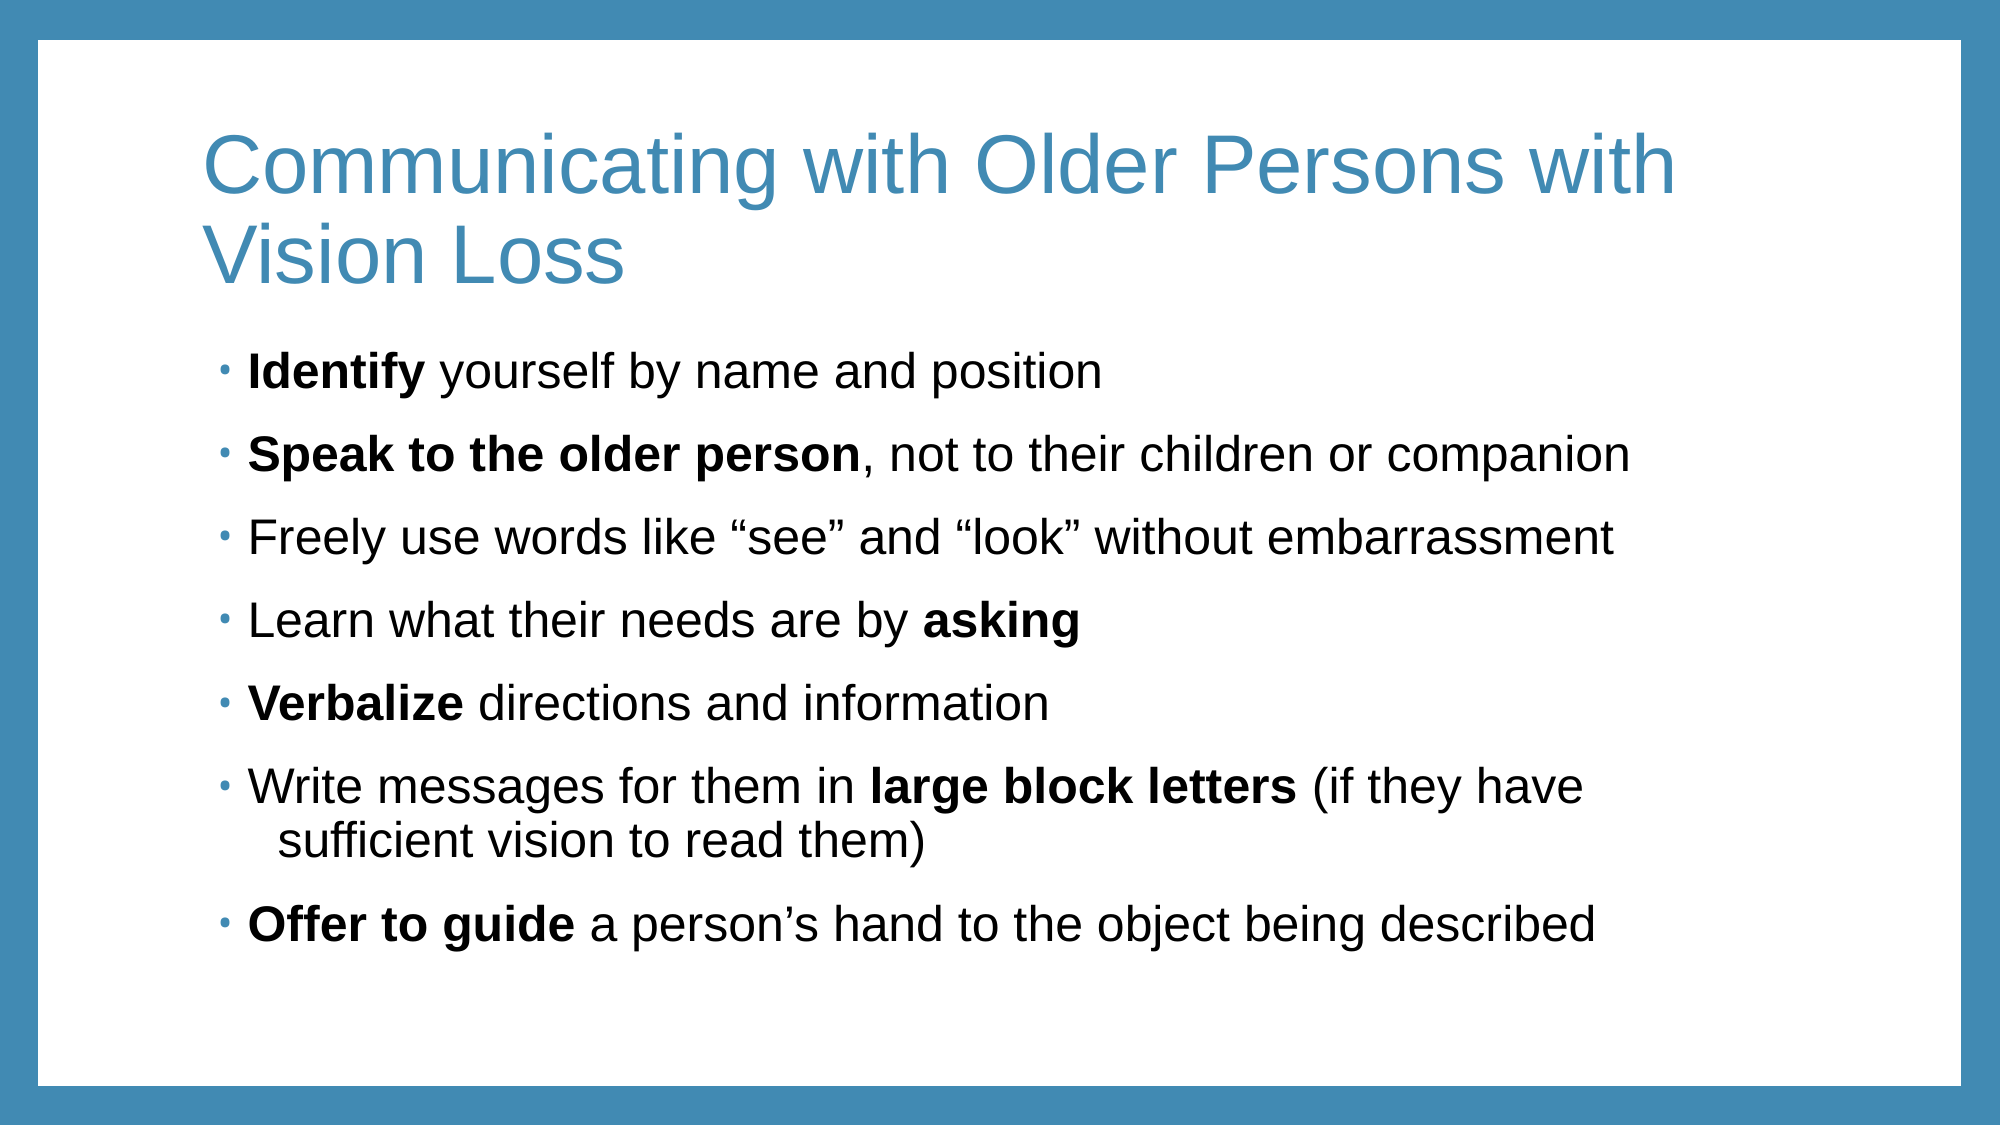

# Communicating with Older Persons with Vision Loss
Identify yourself by name and position
Speak to the older person, not to their children or companion
Freely use words like “see” and “look” without embarrassment
Learn what their needs are by asking
Verbalize directions and information
Write messages for them in large block letters (if they have sufficient vision to read them)
Offer to guide a person’s hand to the object being described